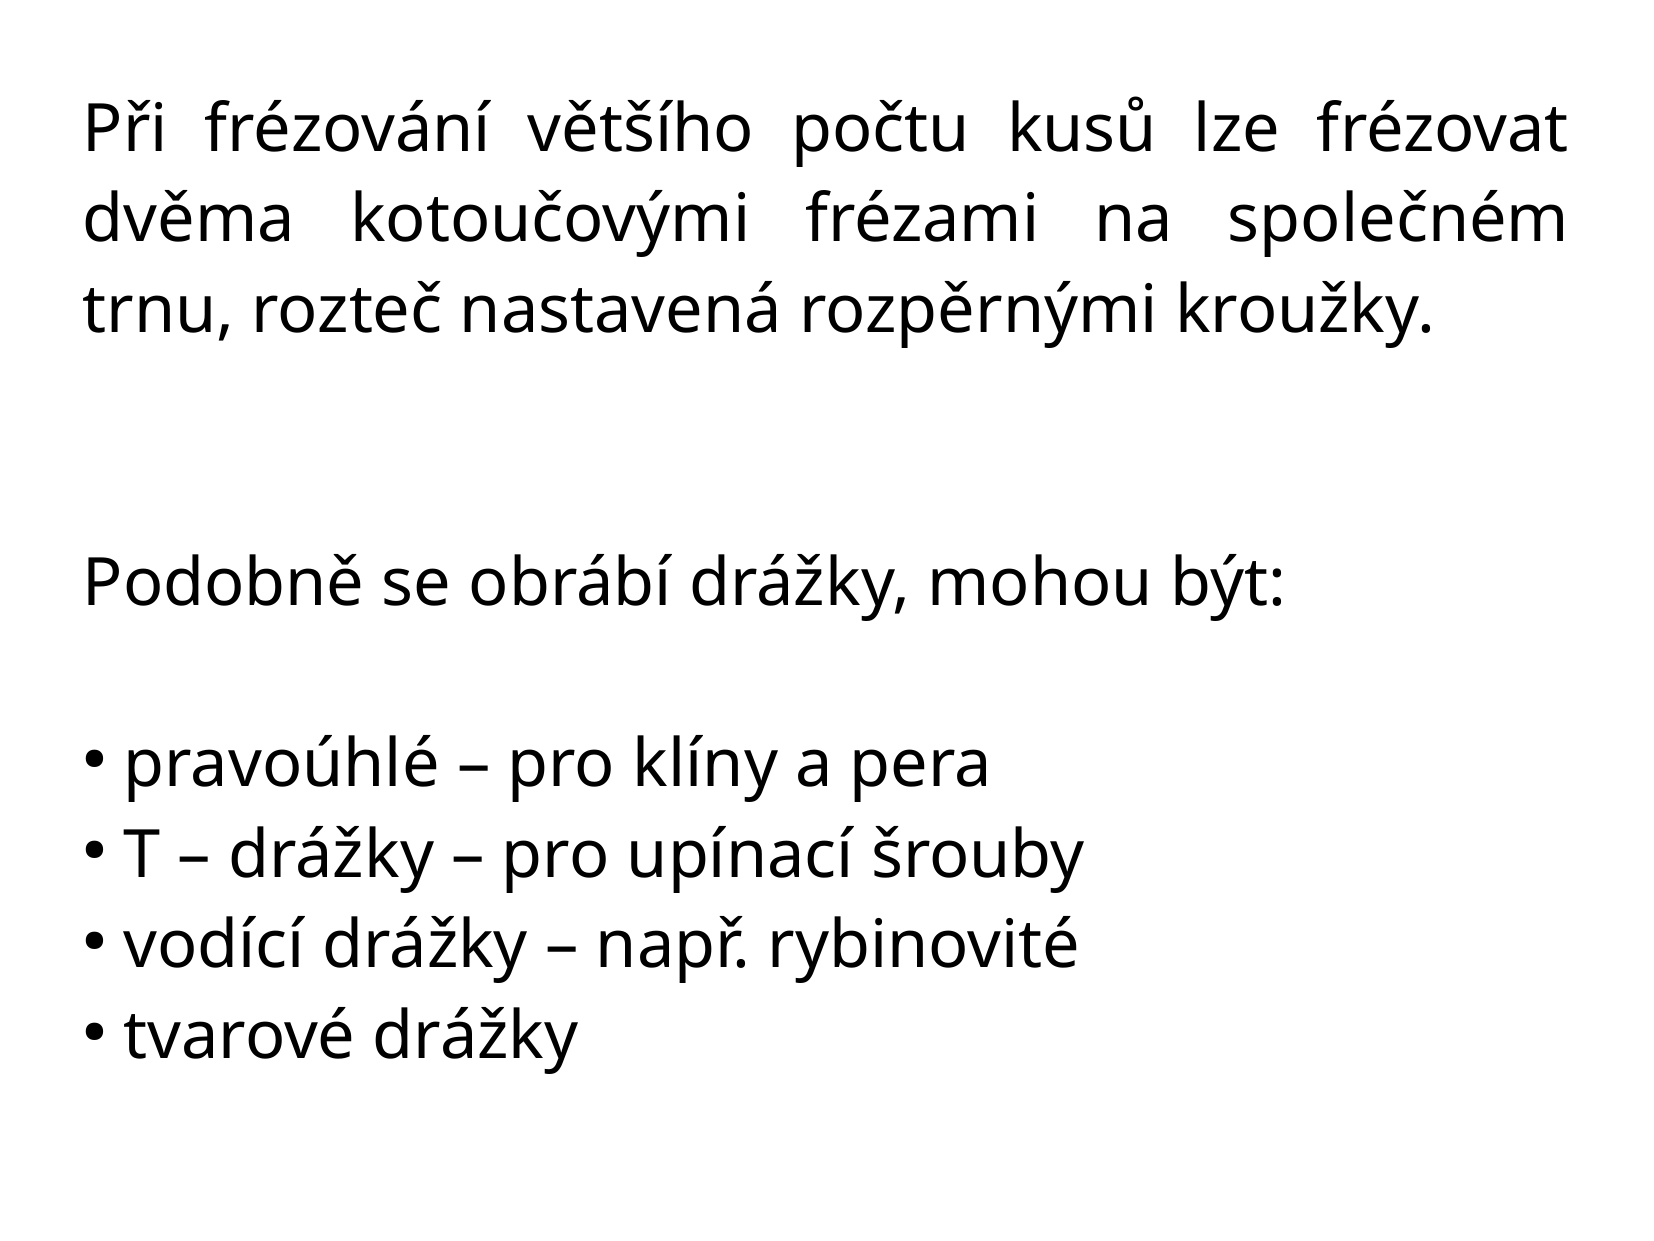

# Při frézování většího počtu kusů lze frézovat dvěma kotoučovými frézami na společném trnu, rozteč nastavená rozpěrnými kroužky.
Podobně se obrábí drážky, mohou být:
 pravoúhlé – pro klíny a pera
 T – drážky – pro upínací šrouby
 vodící drážky – např. rybinovité
 tvarové drážky